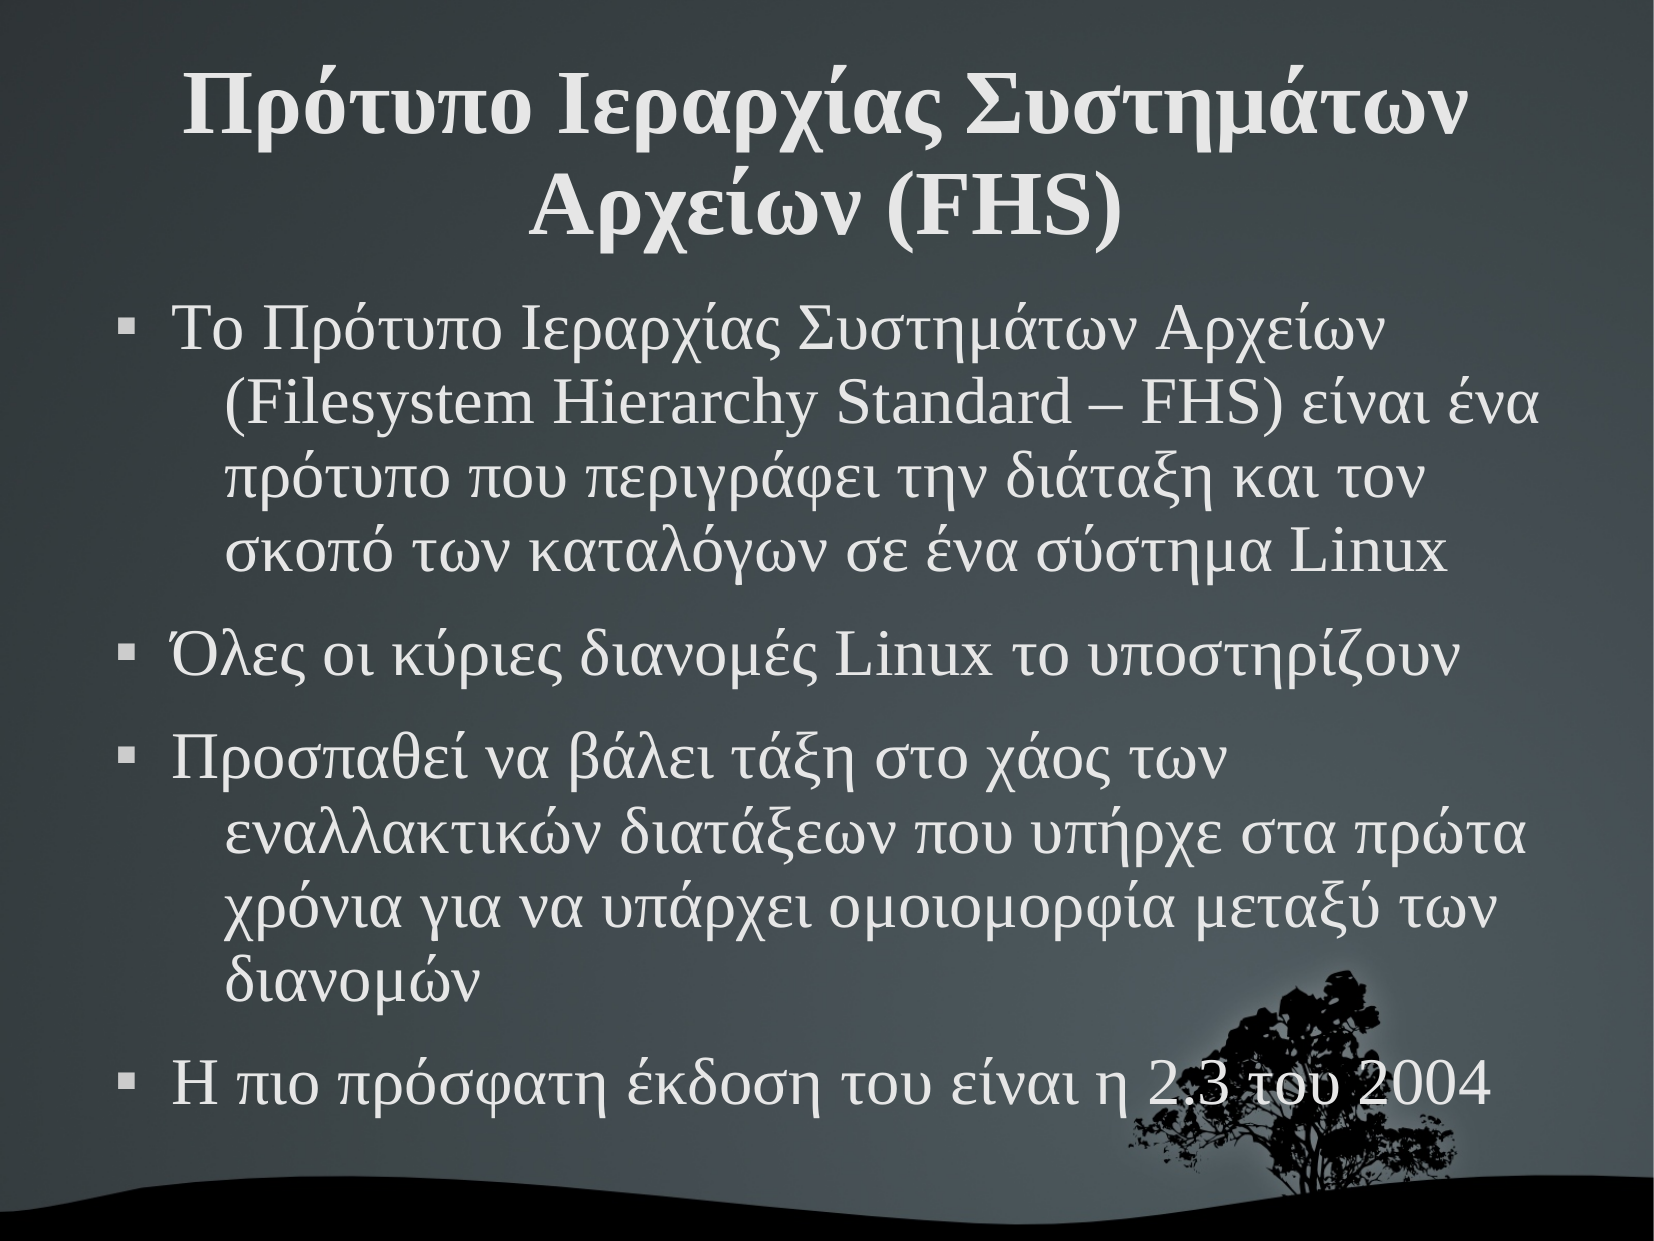

# Πρότυπο Ιεραρχίας Συστημάτων Αρχείων (FHS)
To Πρότυπο Ιεραρχίας Συστημάτων Αρχείων (Filesystem Hierarchy Standard – FHS) είναι ένα πρότυπο που περιγράφει την διάταξη και τον σκοπό των καταλόγων σε ένα σύστημα Linux
Όλες οι κύριες διανομές Linux το υποστηρίζουν
Προσπαθεί να βάλει τάξη στο χάος των εναλλακτικών διατάξεων που υπήρχε στα πρώτα χρόνια για να υπάρχει ομοιομορφία μεταξύ των διανομών
Η πιο πρόσφατη έκδοση του είναι η 2.3 του 2004